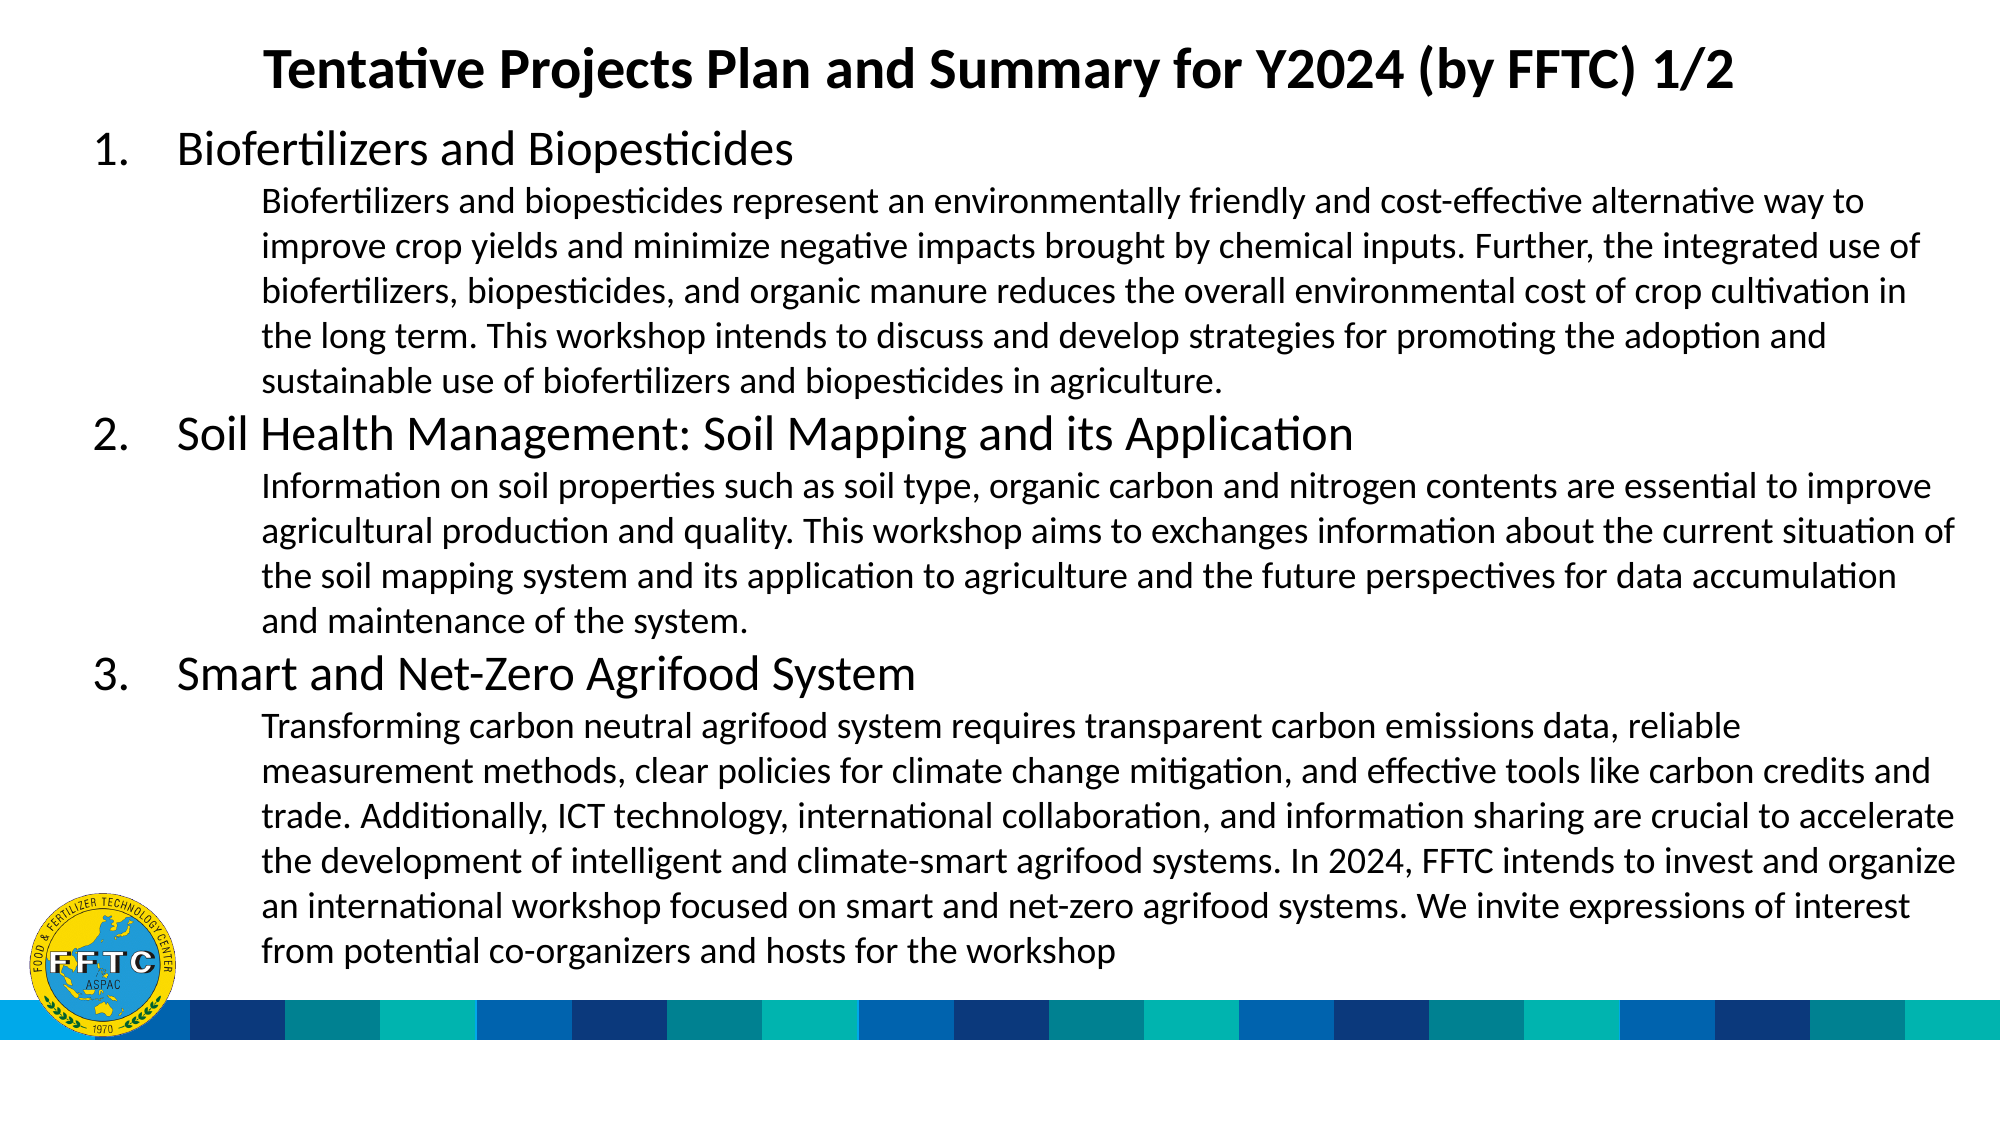

#
Tentative Projects Plan and Summary for Y2024 (by FFTC) 1/2
Biofertilizers and Biopesticides
Biofertilizers and biopesticides represent an environmentally friendly and cost-effective alternative way to improve crop yields and minimize negative impacts brought by chemical inputs. Further, the integrated use of biofertilizers, biopesticides, and organic manure reduces the overall environmental cost of crop cultivation in the long term. This workshop intends to discuss and develop strategies for promoting the adoption and sustainable use of biofertilizers and biopesticides in agriculture.
Soil Health Management: Soil Mapping and its Application
Information on soil properties such as soil type, organic carbon and nitrogen contents are essential to improve agricultural production and quality. This workshop aims to exchanges information about the current situation of the soil mapping system and its application to agriculture and the future perspectives for data accumulation and maintenance of the system.
Smart and Net-Zero Agrifood System
Transforming carbon neutral agrifood system requires transparent carbon emissions data, reliable measurement methods, clear policies for climate change mitigation, and effective tools like carbon credits and trade. Additionally, ICT technology, international collaboration, and information sharing are crucial to accelerate the development of intelligent and climate-smart agrifood systems. In 2024, FFTC intends to invest and organize an international workshop focused on smart and net-zero agrifood systems. We invite expressions of interest from potential co-organizers and hosts for the workshop